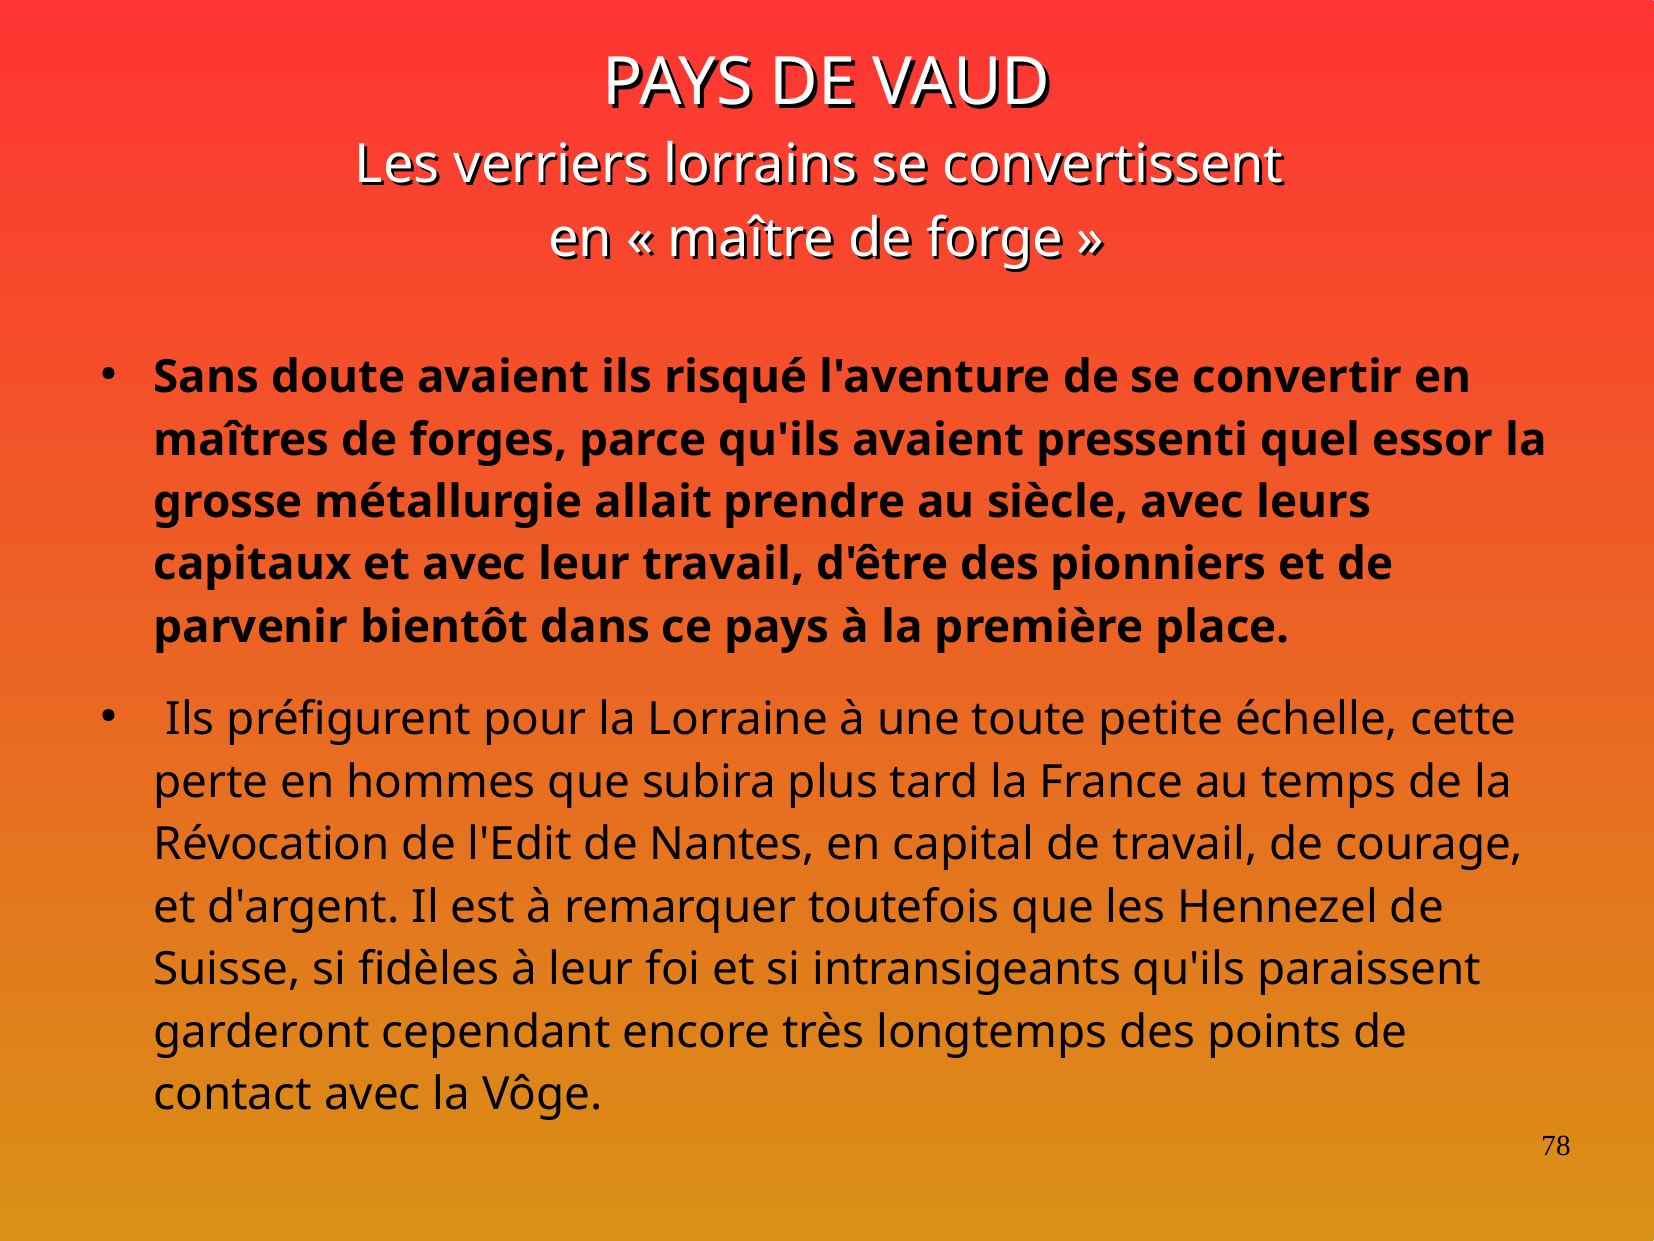

# PAYS DE VAUD Les verriers lorrains se convertissent en « maître de forge »
Sans doute avaient ils risqué l'aventure de se convertir en maîtres de forges, parce qu'ils avaient pressenti quel essor la grosse métallurgie allait prendre au siècle, avec leurs capitaux et avec leur travail, d'être des pionniers et de parvenir bientôt dans ce pays à la première place.
 Ils préfigurent pour la Lorraine à une toute petite échelle, cette perte en hommes que subira plus tard la France au temps de la Révocation de l'Edit de Nantes, en capital de travail, de courage, et d'argent. Il est à remarquer toutefois que les Hennezel de Suisse, si fidèles à leur foi et si intransigeants qu'ils paraissent garderont cependant encore très longtemps des points de contact avec la Vôge.
78